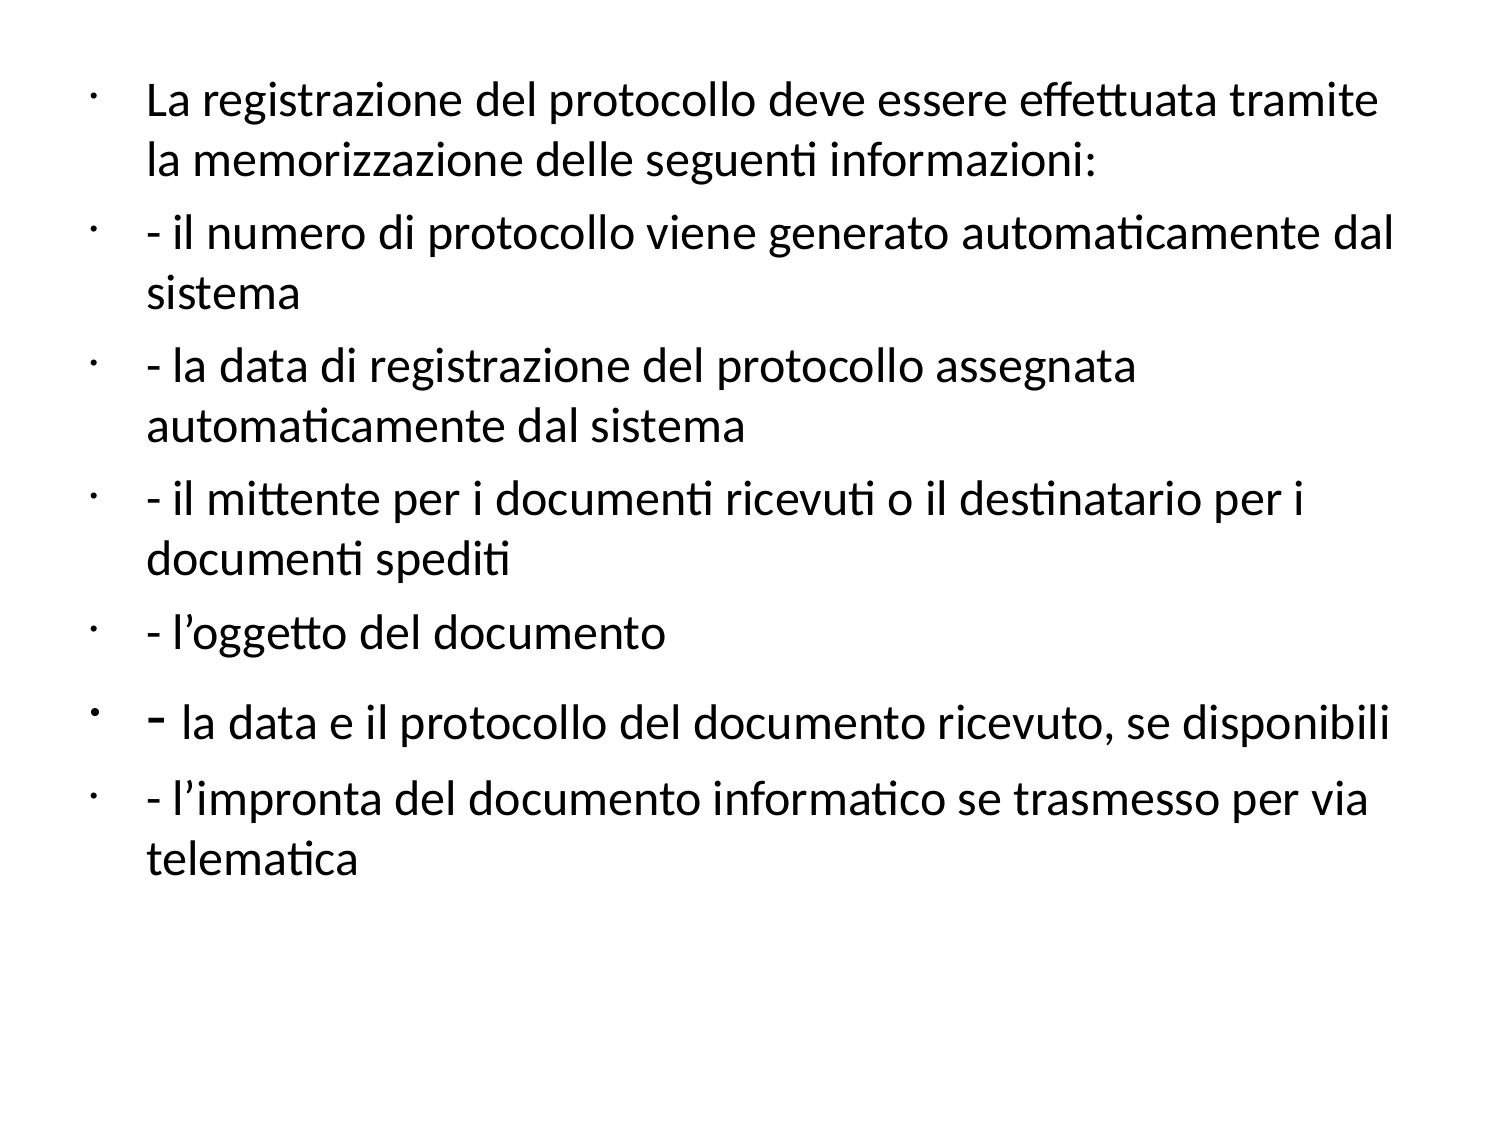

#
La registrazione del protocollo deve essere effettuata tramite la memorizzazione delle seguenti informazioni:
- il numero di protocollo viene generato automaticamente dal sistema
- la data di registrazione del protocollo assegnata automaticamente dal sistema
- il mittente per i documenti ricevuti o il destinatario per i documenti spediti
- l’oggetto del documento
- la data e il protocollo del documento ricevuto, se disponibili
- l’impronta del documento informatico se trasmesso per via telematica